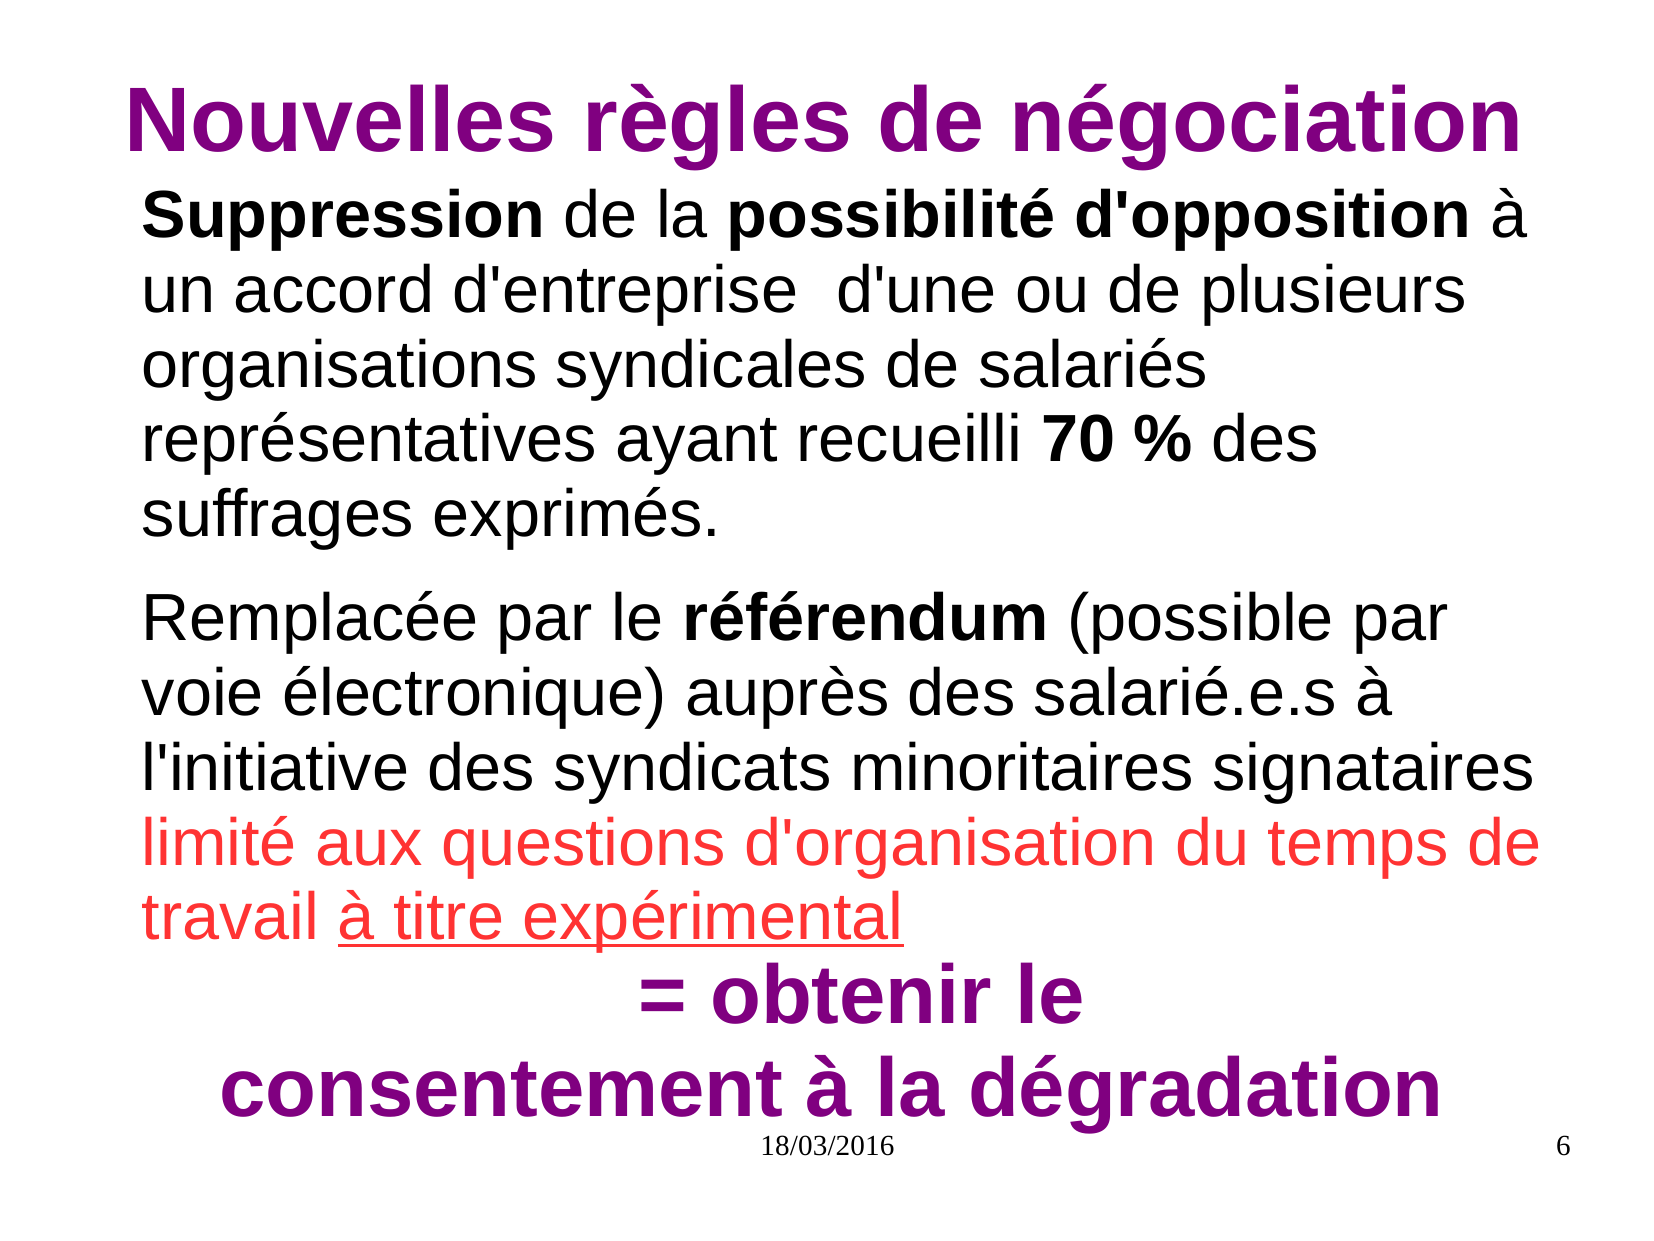

Nouvelles règles de négociation
# Suppression de la possibilité d'opposition à un accord d'entreprise d'une ou de plusieurs organisations syndicales de salariés représentatives ayant recueilli 70 % des suffrages exprimés.
Remplacée par le référendum (possible par voie électronique) auprès des salarié.e.s à l'initiative des syndicats minoritaires signataires limité aux questions d'organisation du temps de travail à titre expérimental
 = obtenir le
consentement à la dégradation
18/03/2016
6